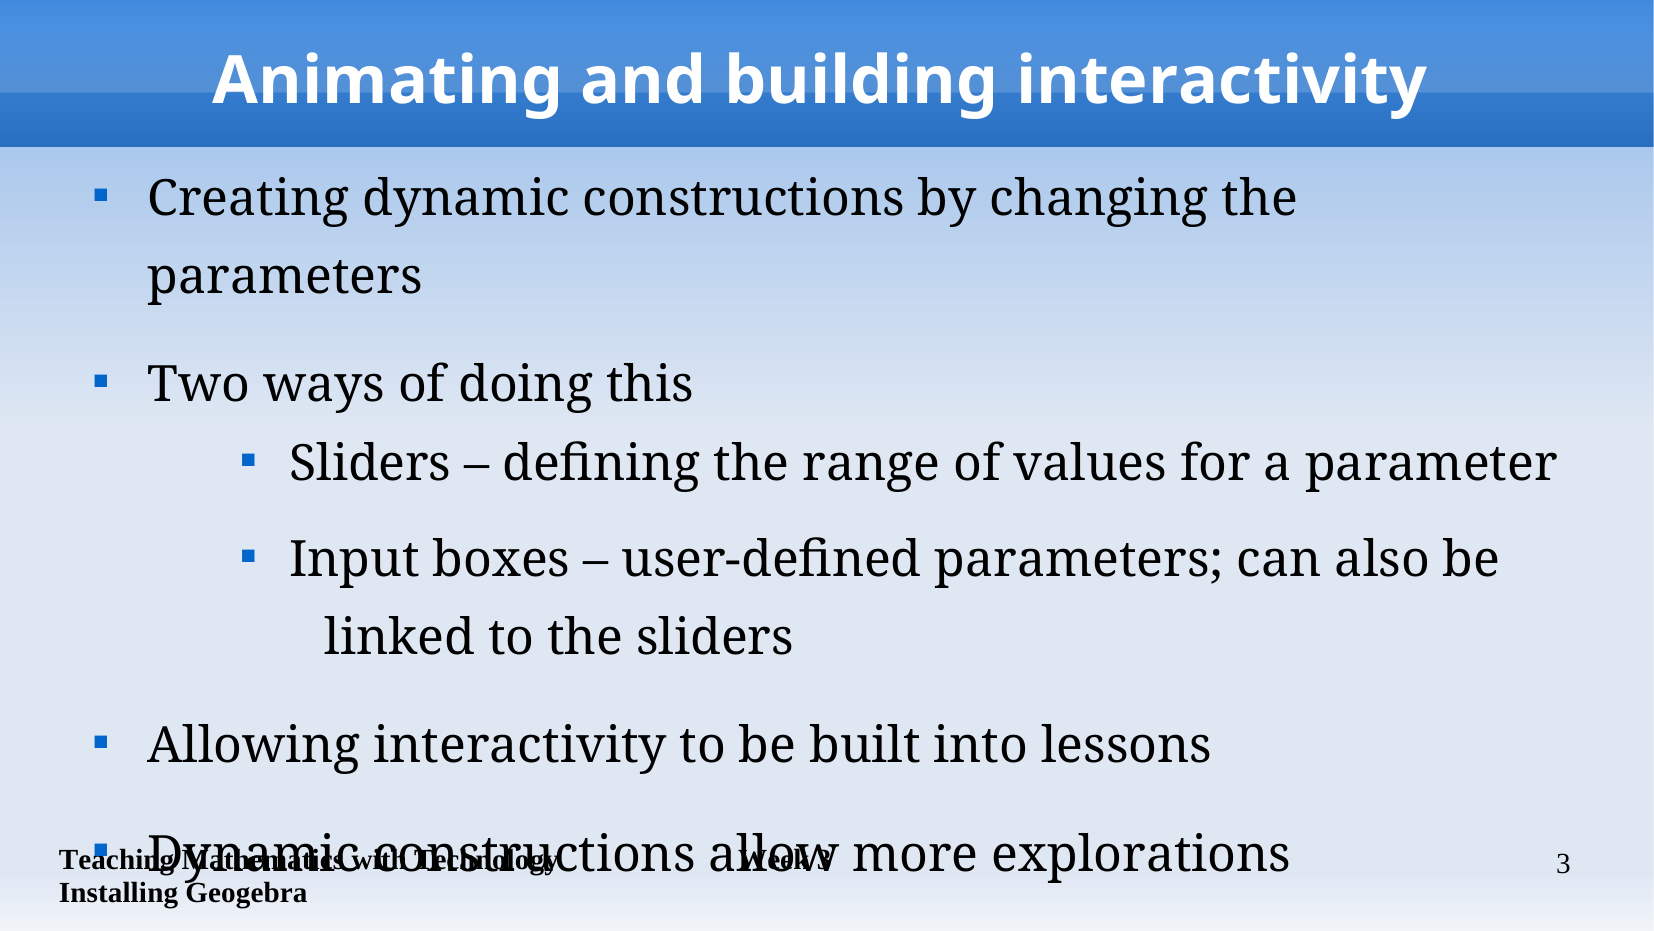

# Animating and building interactivity
Creating dynamic constructions by changing the parameters
Two ways of doing this
Sliders – defining the range of values for a parameter
Input boxes – user-defined parameters; can also be linked to the sliders
Allowing interactivity to be built into lessons
Dynamic constructions allow more explorations
3